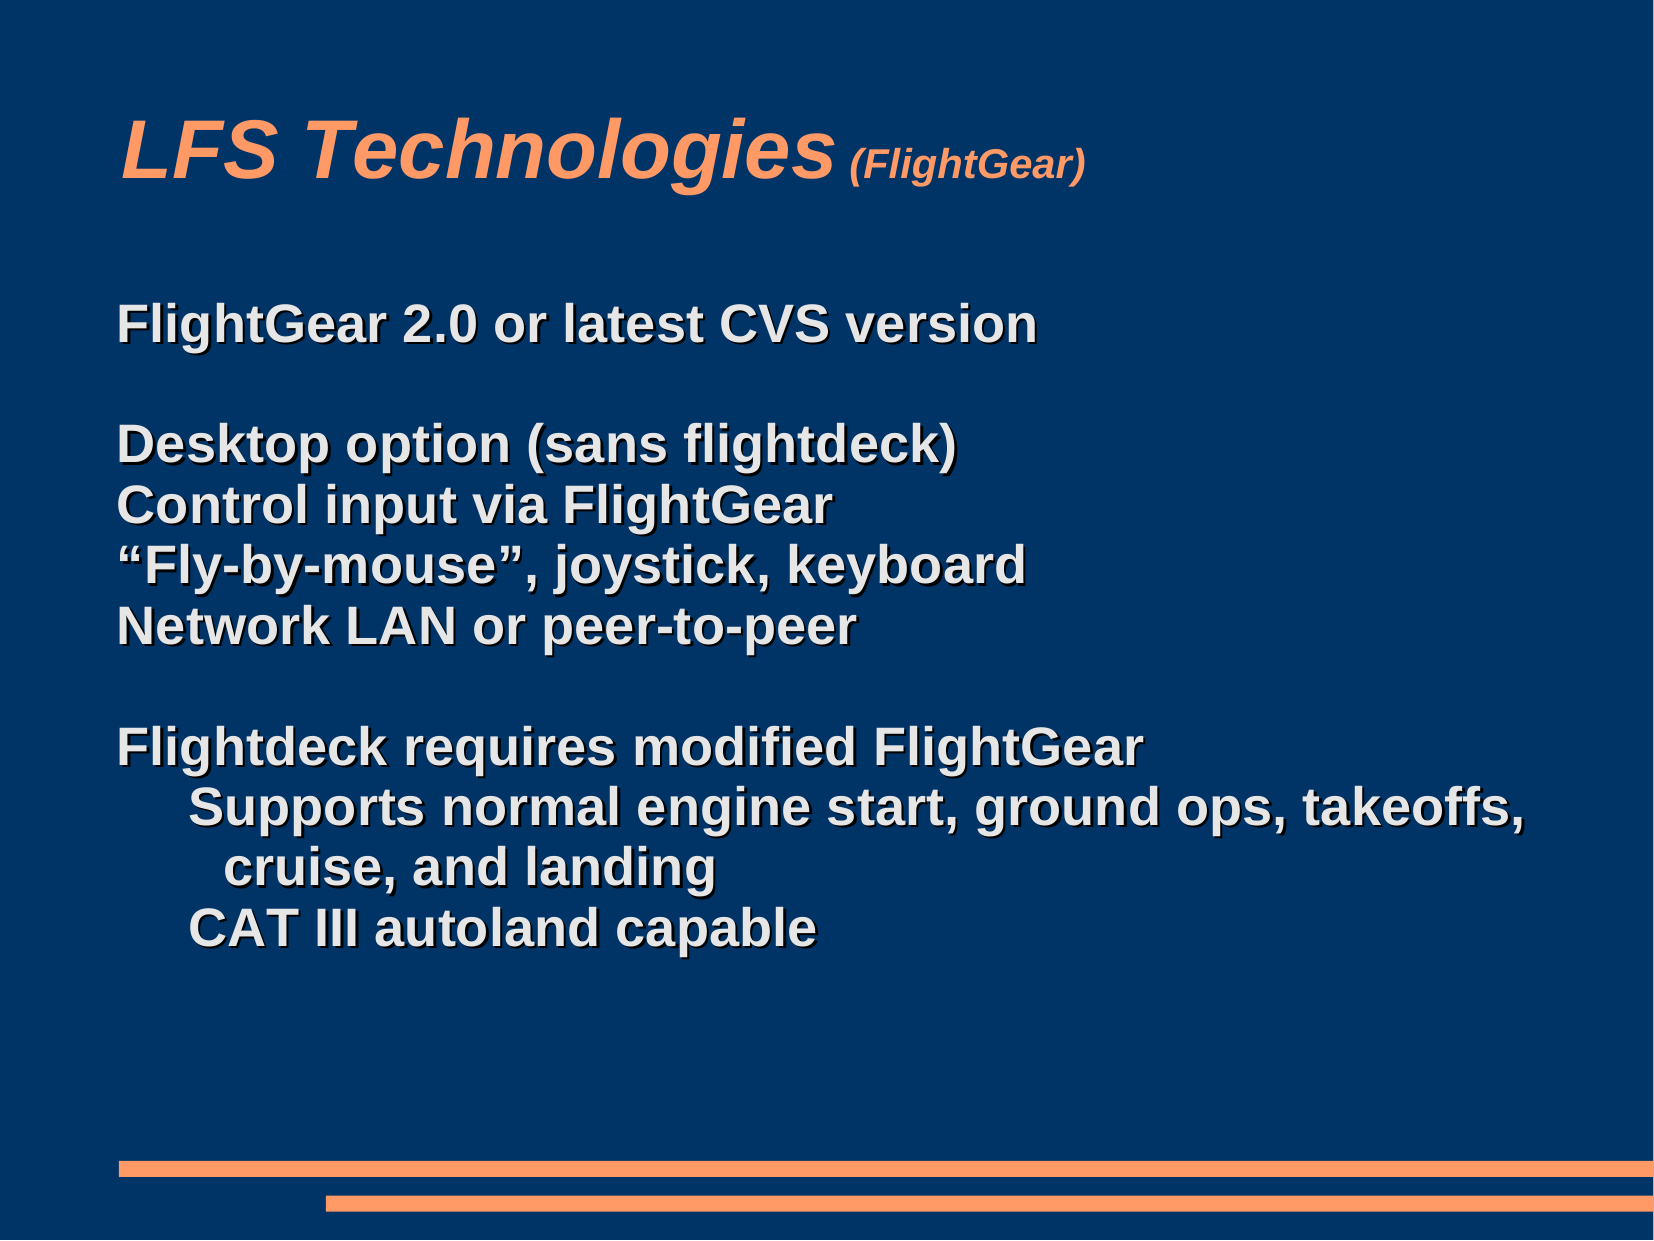

# LFS Technologies (FlightGear)‏
FlightGear 2.0 or latest CVS version
Desktop option (sans flightdeck)‏
Control input via FlightGear
“Fly-by-mouse”, joystick, keyboard
Network LAN or peer-to-peer
Flightdeck requires modified FlightGear
Supports normal engine start, ground ops, takeoffs, cruise, and landing
CAT III autoland capable